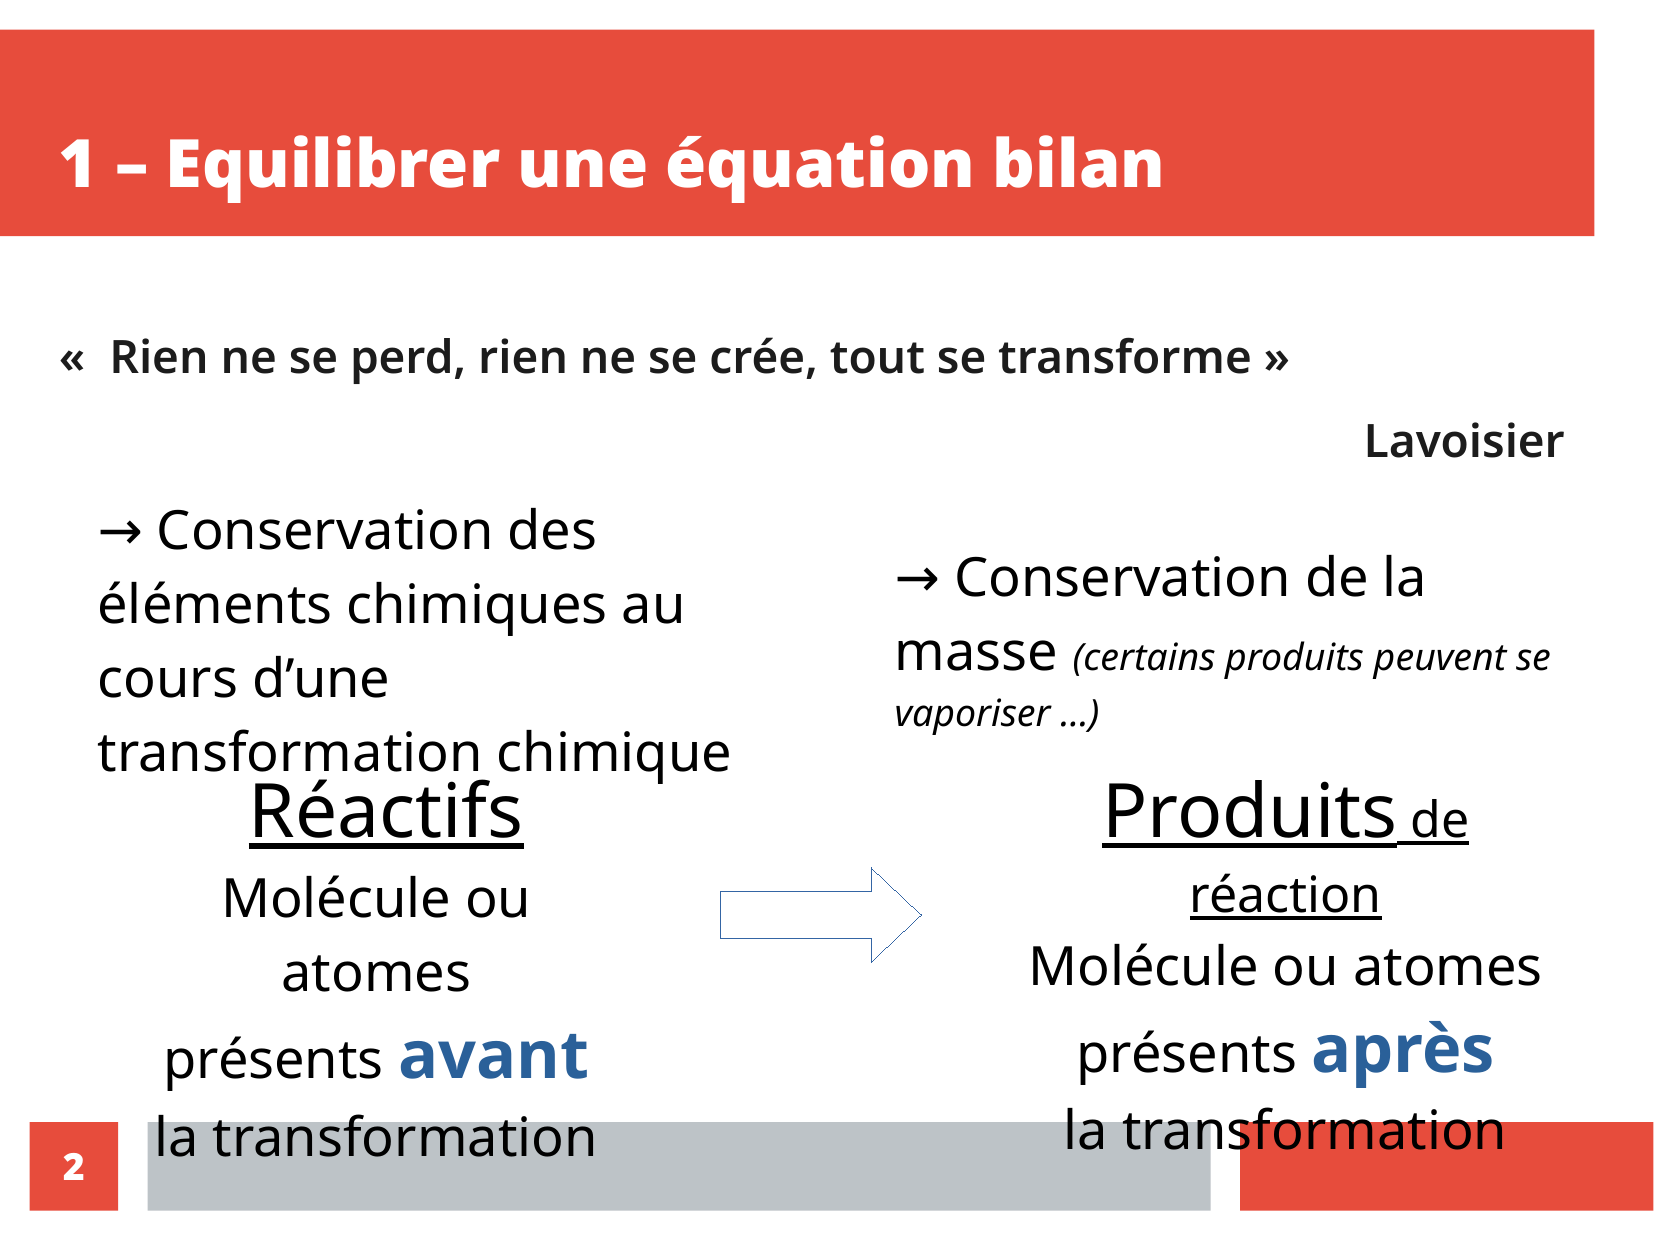

# 1 – Equilibrer une équation bilan
«  Rien ne se perd, rien ne se crée, tout se transforme »
Lavoisier
→ Conservation des éléments chimiques au cours d’une
transformation chimique
→ Conservation de la masse (certains produits peuvent se vaporiser ...)
Produits de réaction
Molécule ou atomes
présents après
la transformation
 Réactifs
Molécule ou atomes
présents avant
la transformation
2